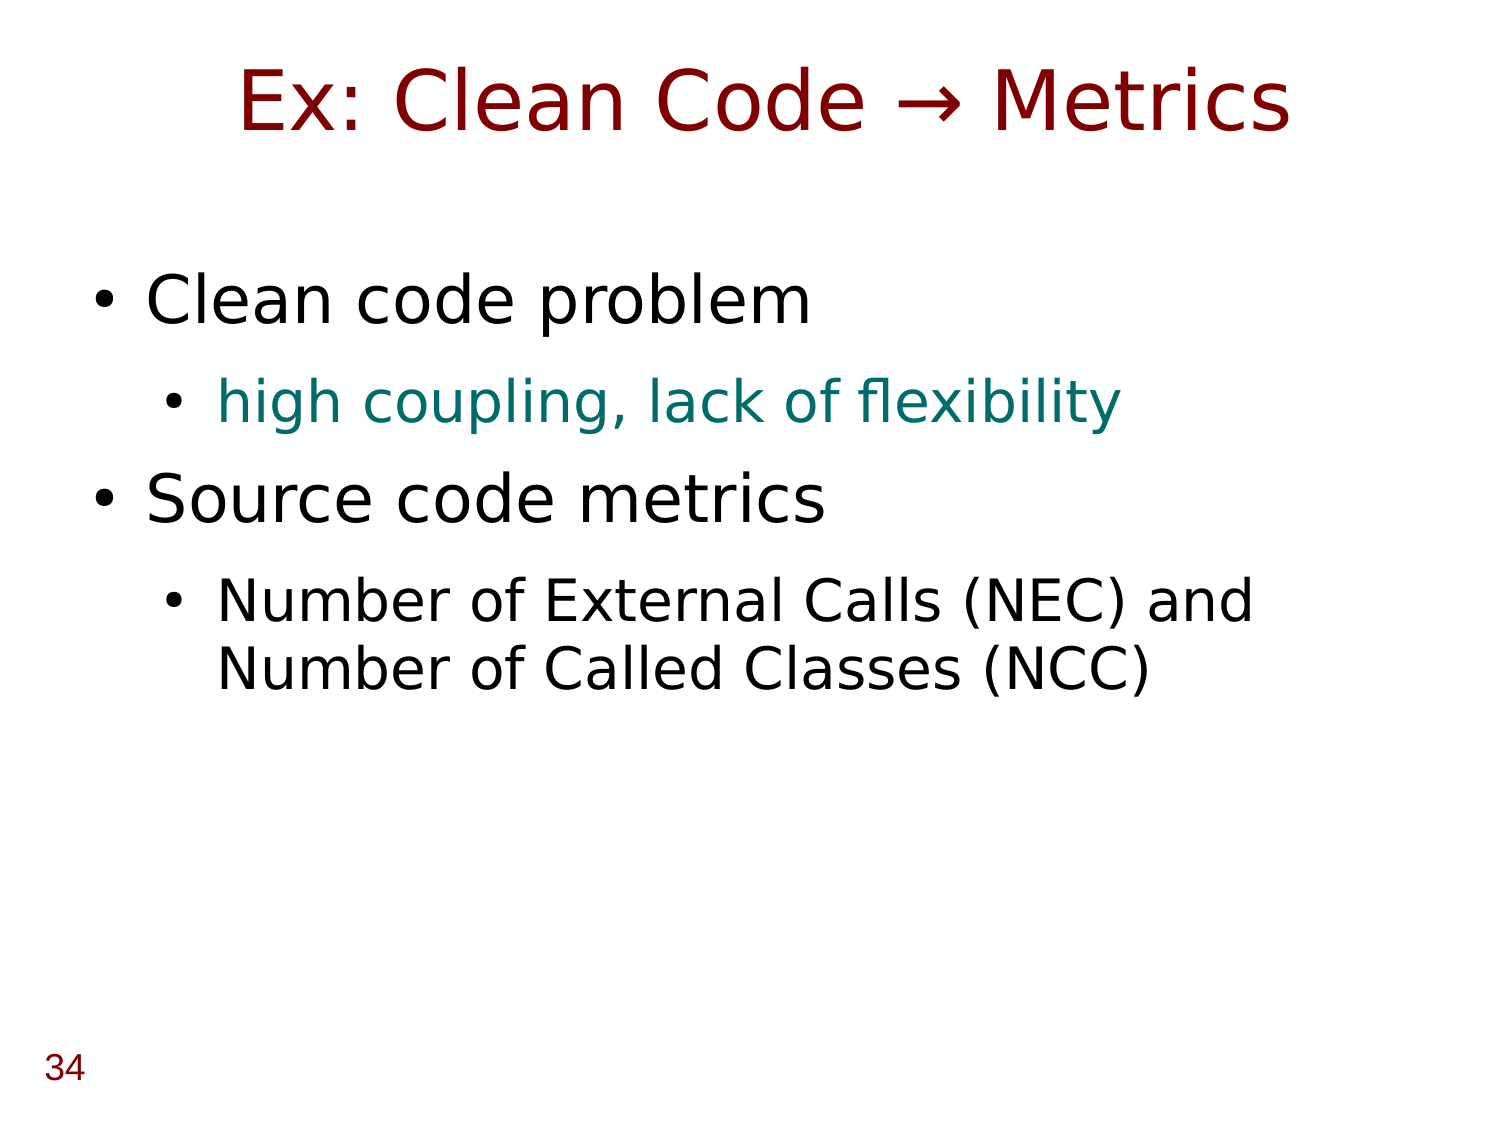

# Ex: Clean Code → Metrics
Clean code problem
high coupling, lack of flexibility
Source code metrics
Number of External Calls (NEC) and Number of Called Classes (NCC)